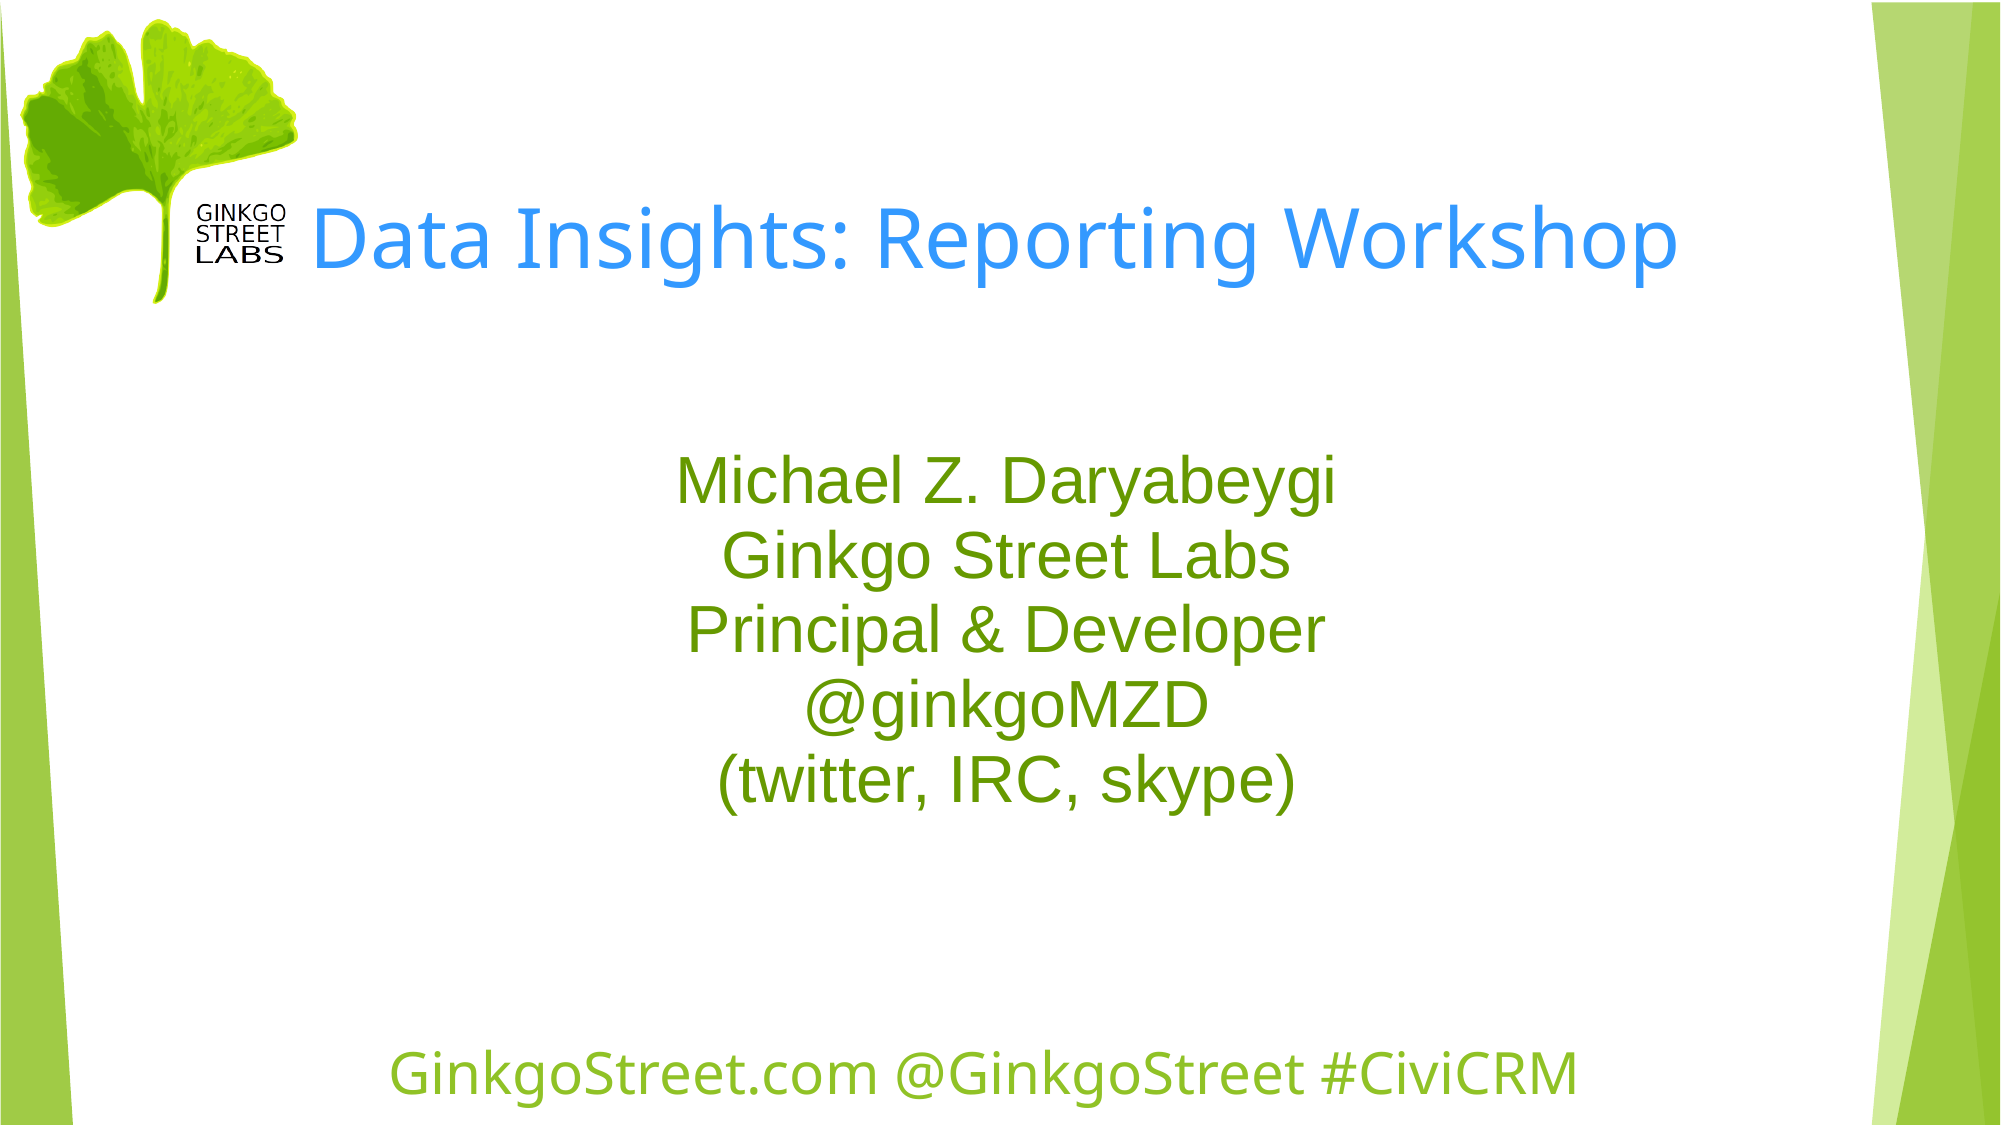

# Data Insights: Reporting Workshop
Michael Z. Daryabeygi
Ginkgo Street Labs
Principal & Developer
@ginkgoMZD
(twitter, IRC, skype)